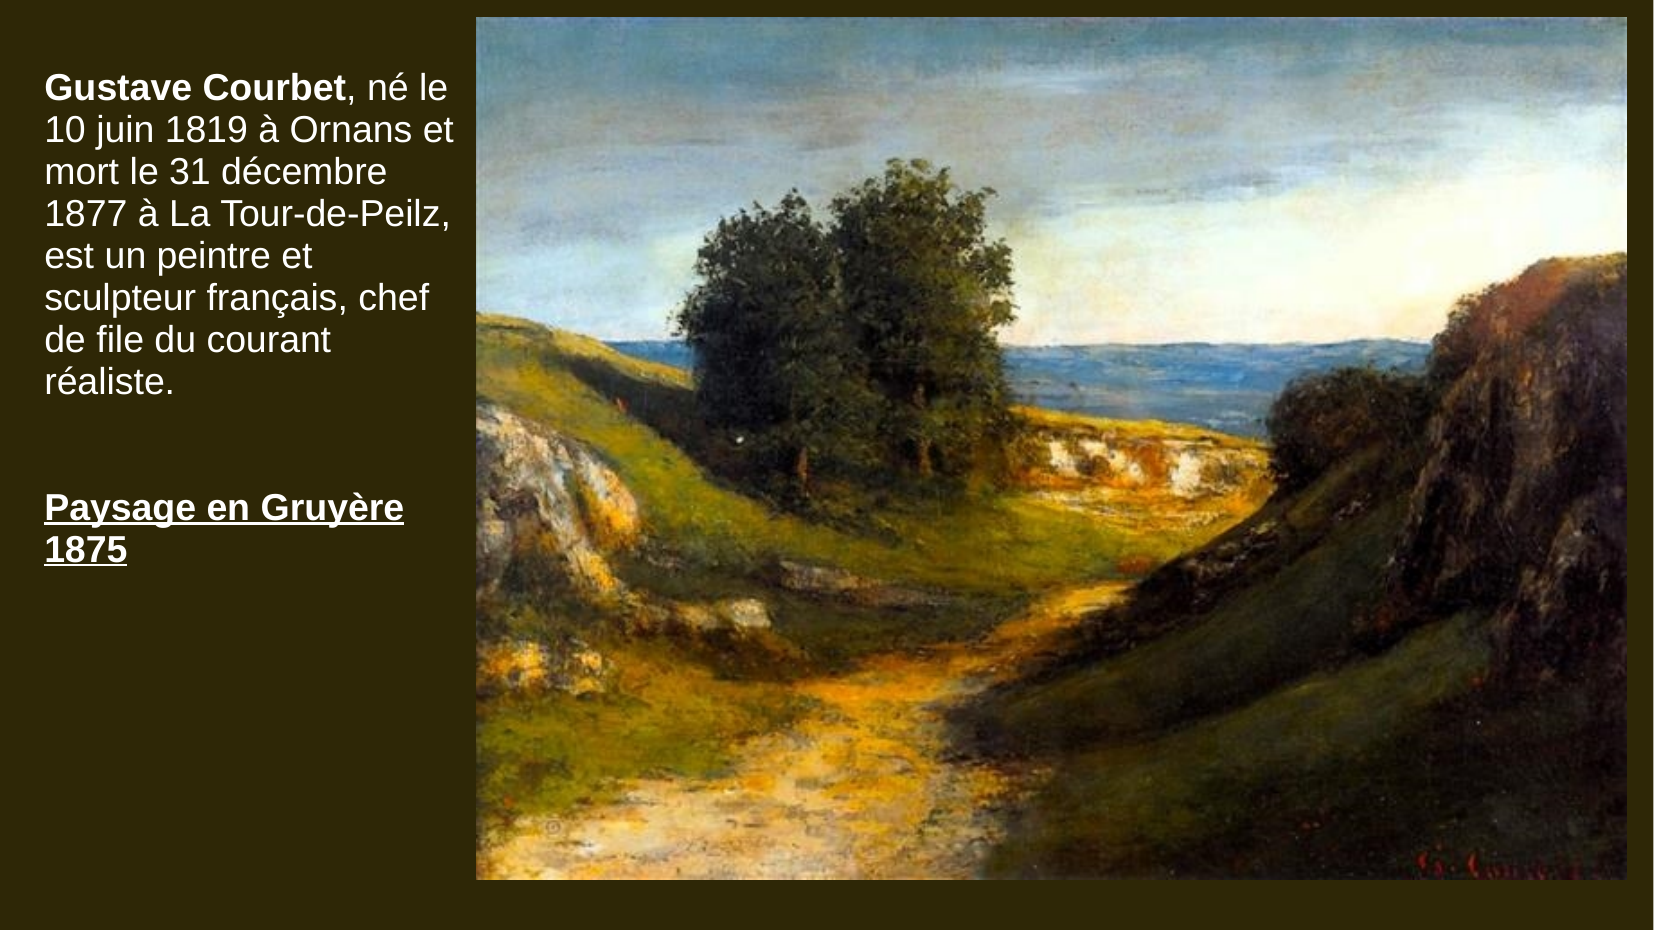

Gustave Courbet, né le 10 juin 1819 à Ornans et mort le 31 décembre 1877 à La Tour-de-Peilz, est un peintre et sculpteur français, chef de file du courant réaliste.
Paysage en Gruyère 1875